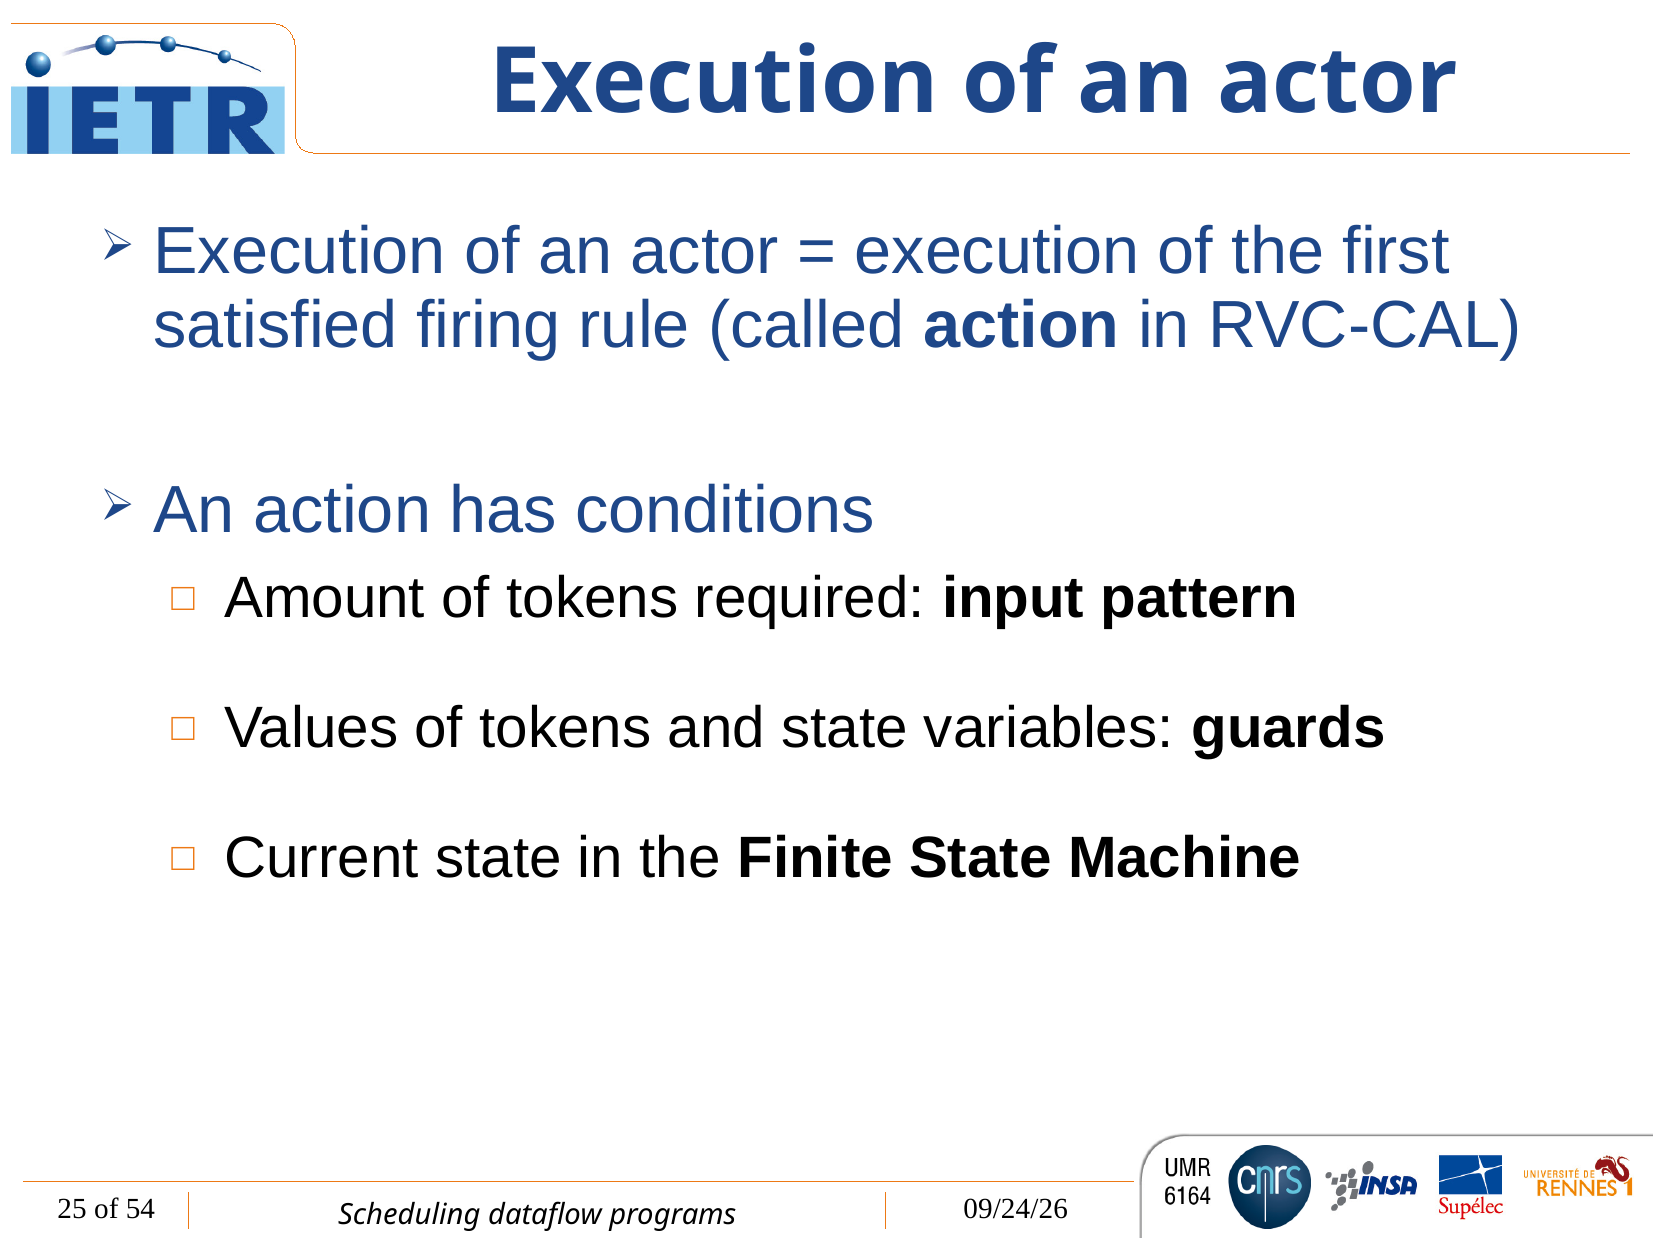

# Execution of an actor
Execution of an actor = execution of the first satisfied firing rule (called action in RVC-CAL)
An action has conditions
Amount of tokens required: input pattern
Values of tokens and state variables: guards
Current state in the Finite State Machine
25
Scheduling dataflow programs